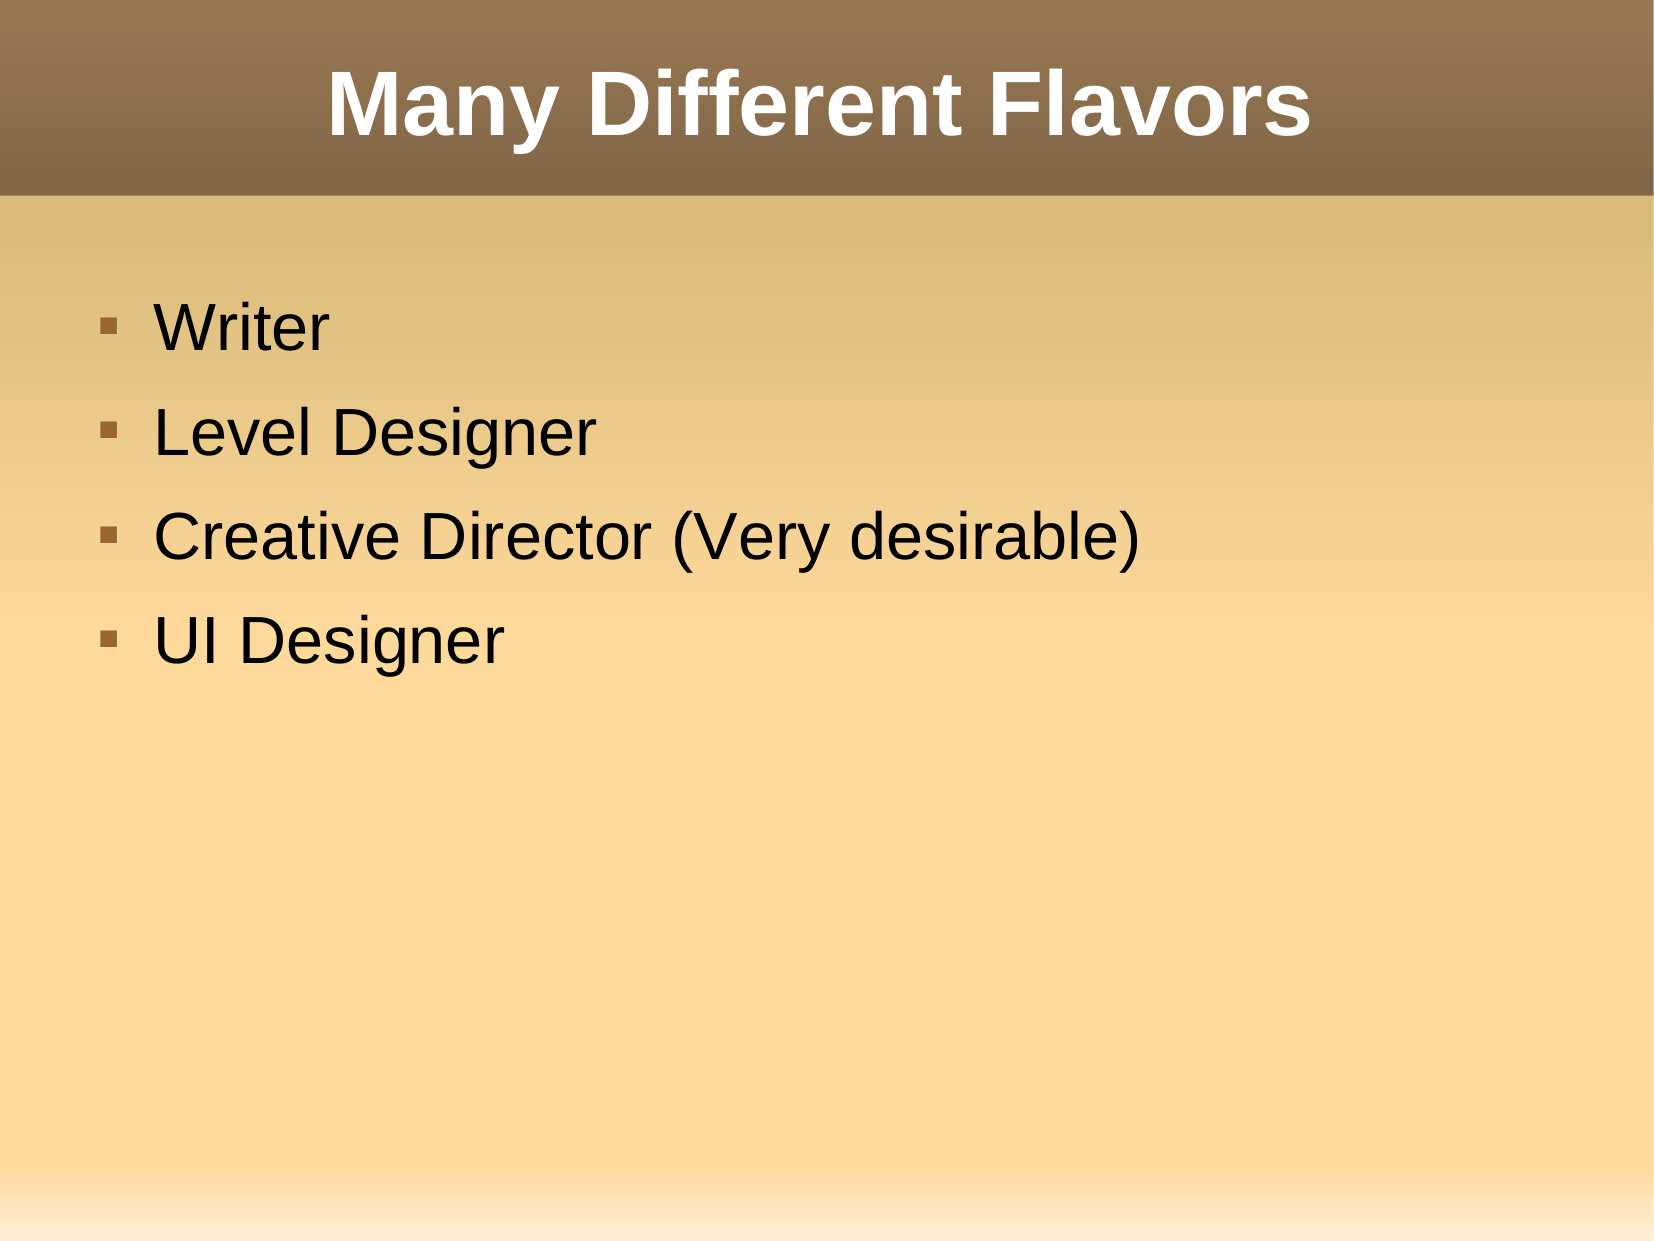

# Many Different Flavors
Writer
Level Designer
Creative Director (Very desirable)
UI Designer